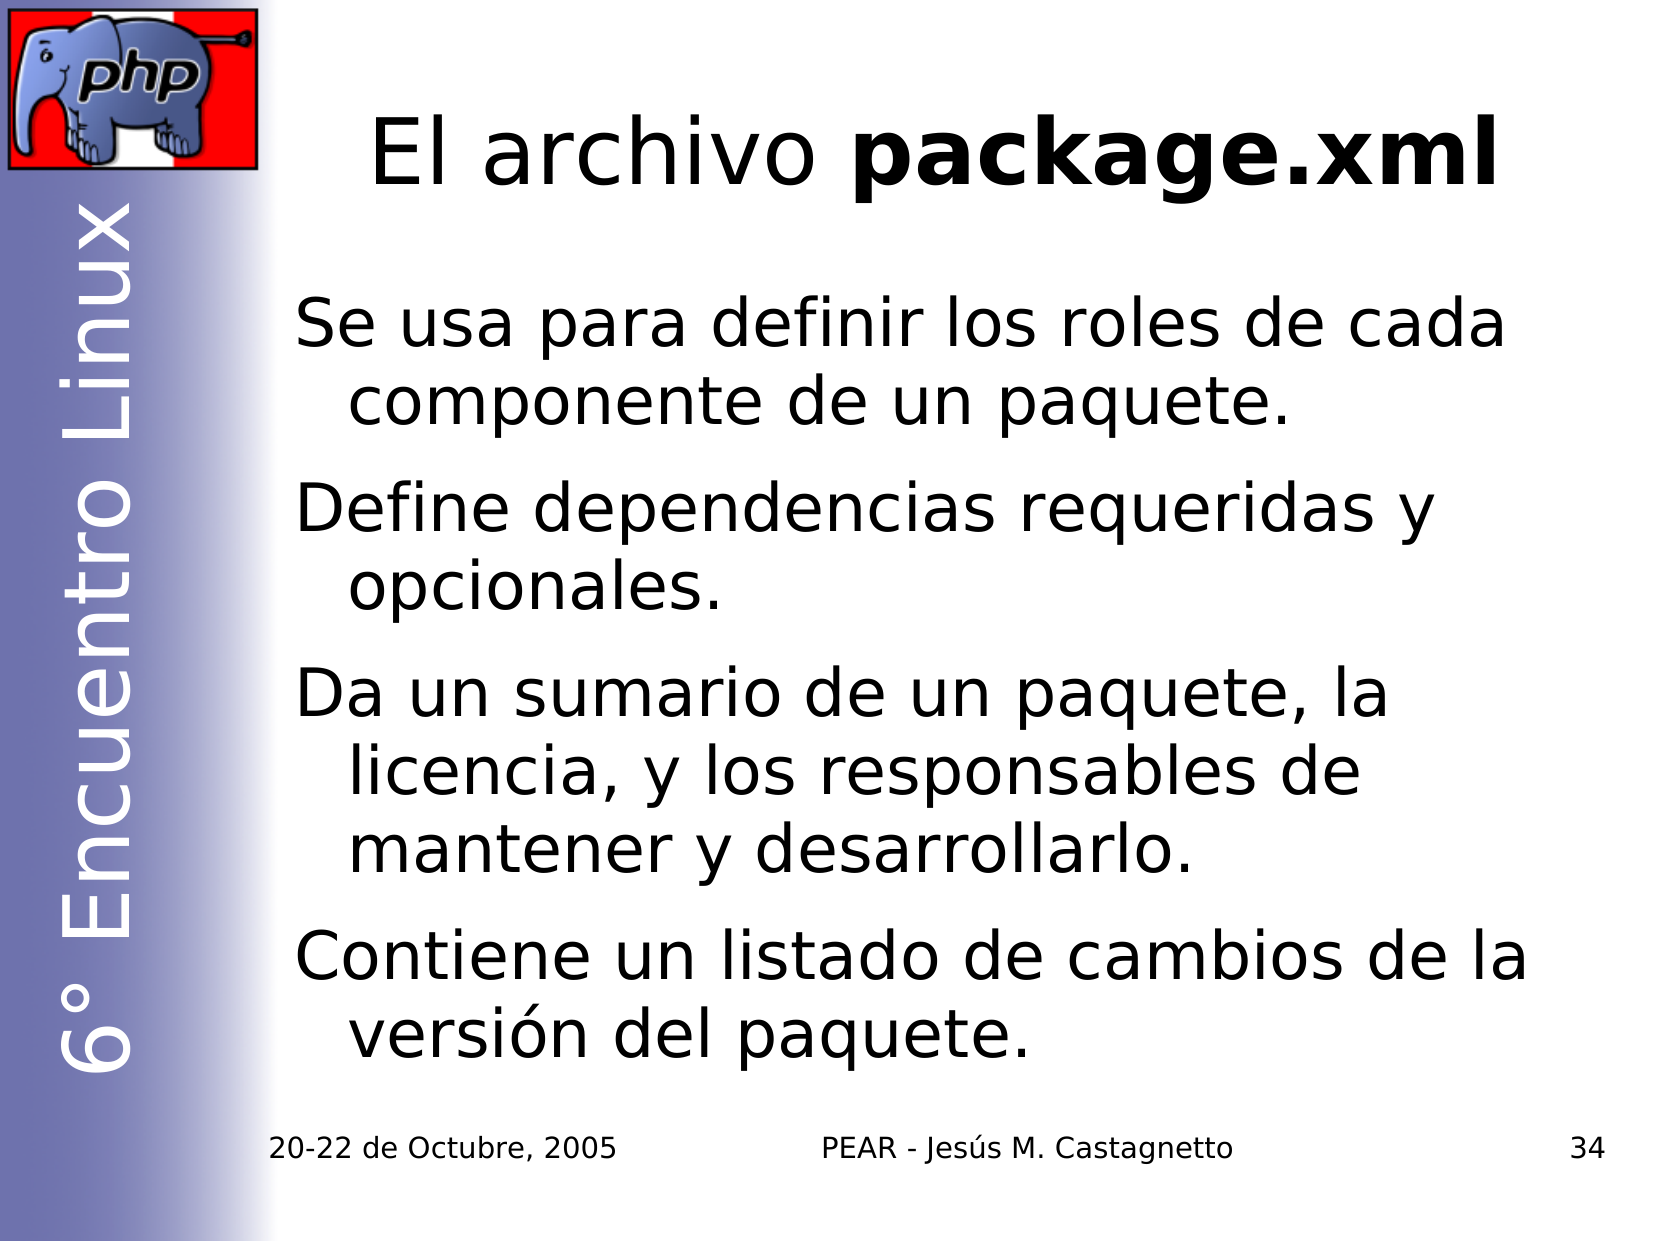

# El archivo package.xml
Se usa para definir los roles de cada componente de un paquete.
Define dependencias requeridas y opcionales.
Da un sumario de un paquete, la licencia, y los responsables de mantener y desarrollarlo.
Contiene un listado de cambios de la versión del paquete.
20-22 de Octubre, 2005
PEAR - Jesús M. Castagnetto
34